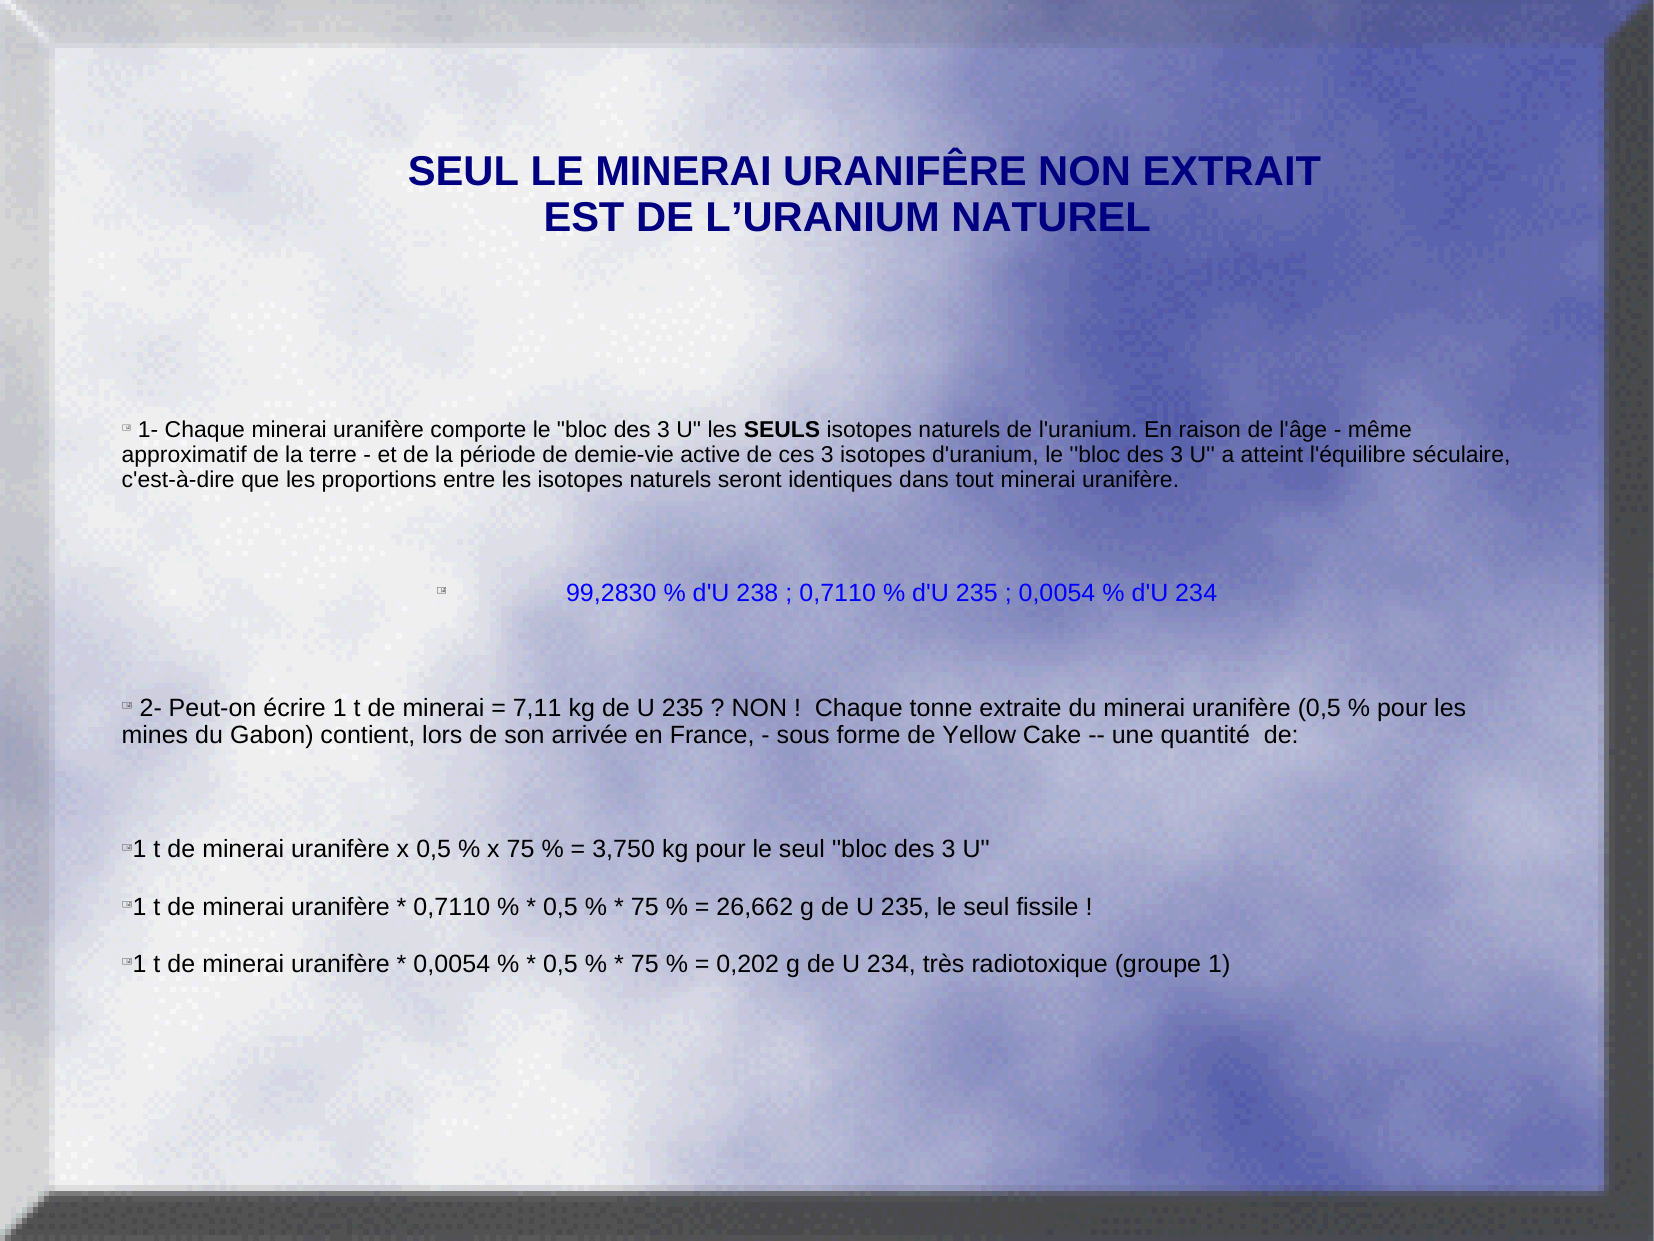

# SEUL LE MINERAI URANIFÊRE NON EXTRAIT EST DE L’URANIUM NATUREL
 1- Chaque minerai uranifère comporte le "bloc des 3 U" les SEULS isotopes naturels de l'uranium. En raison de l'âge - même approximatif de la terre - et de la période de demie-vie active de ces 3 isotopes d'uranium, le ''bloc des 3 U'' a atteint l'équilibre séculaire, c'est-à-dire que les proportions entre les isotopes naturels seront identiques dans tout minerai uranifère.
 99,2830 % d'U 238 ; 0,7110 % d'U 235 ; 0,0054 % d'U 234
 2- Peut-on écrire 1 t de minerai = 7,11 kg de U 235 ? NON ! Chaque tonne extraite du minerai uranifère (0,5 % pour les mines du Gabon) contient, lors de son arrivée en France, - sous forme de Yellow Cake -- une quantité de:
1 t de minerai uranifère x 0,5 % x 75 % = 3,750 kg pour le seul ''bloc des 3 U''
1 t de minerai uranifère * 0,7110 % * 0,5 % * 75 % = 26,662 g de U 235, le seul fissile !
1 t de minerai uranifère * 0,0054 % * 0,5 % * 75 % = 0,202 g de U 234, très radiotoxique (groupe 1)